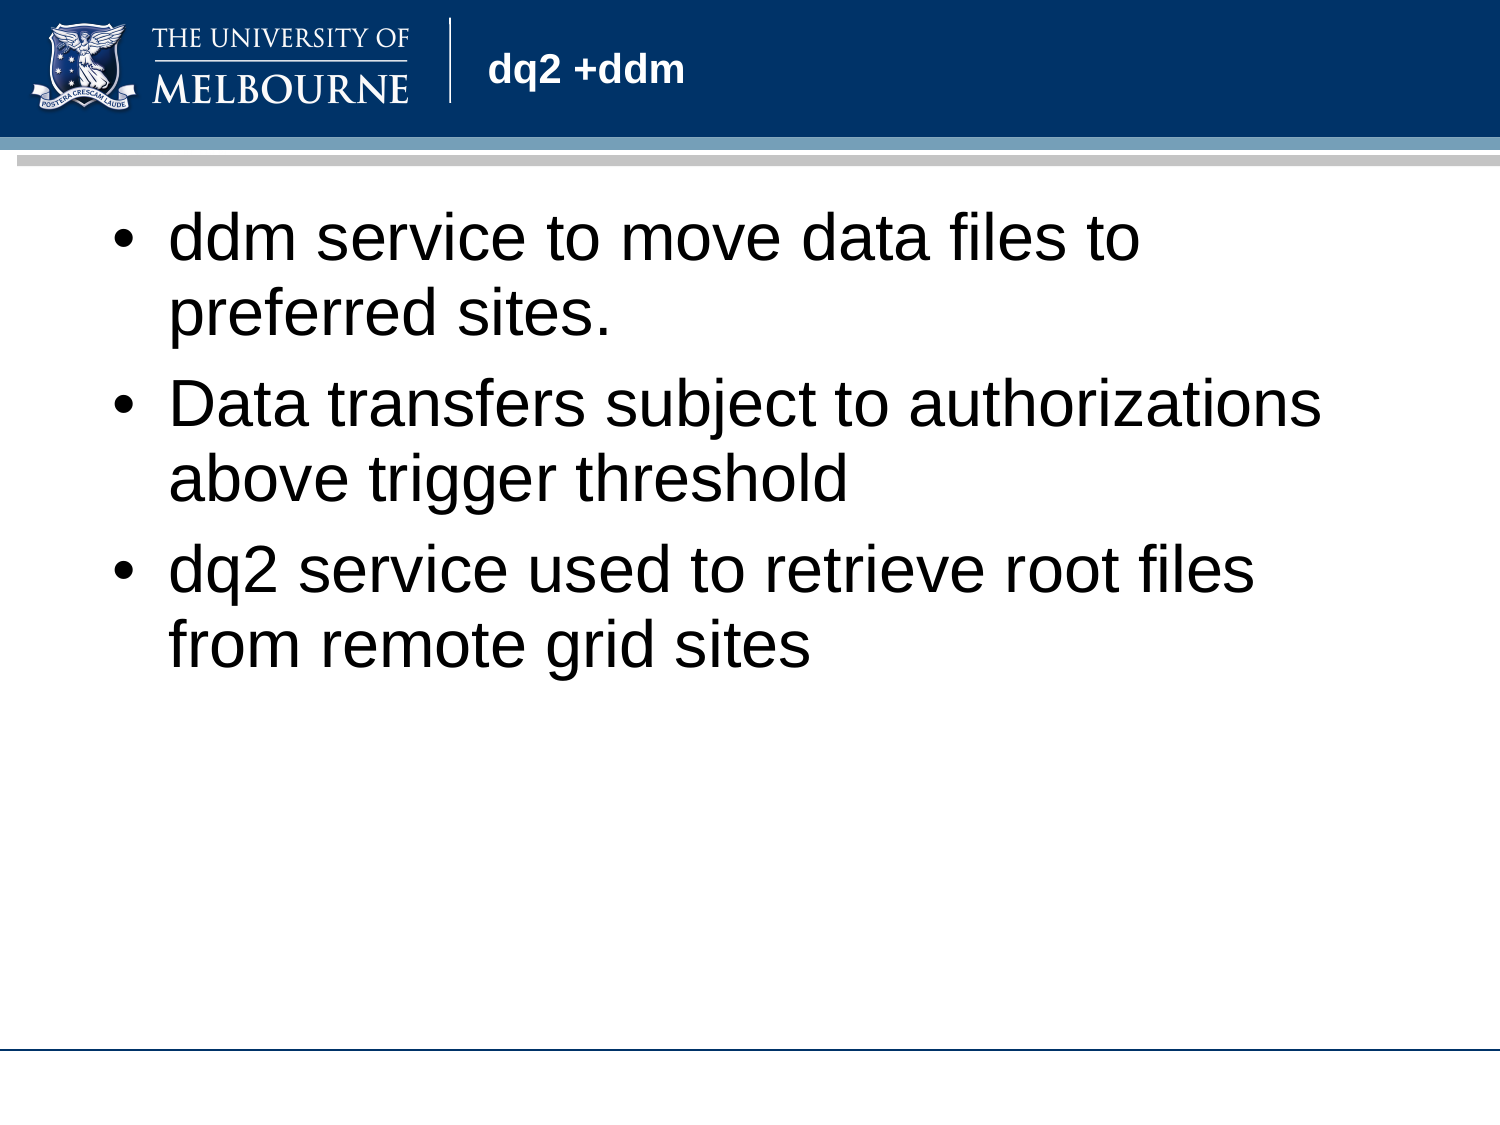

# dq2 +ddm
ddm service to move data files to preferred sites.
Data transfers subject to authorizations above trigger threshold
dq2 service used to retrieve root files from remote grid sites